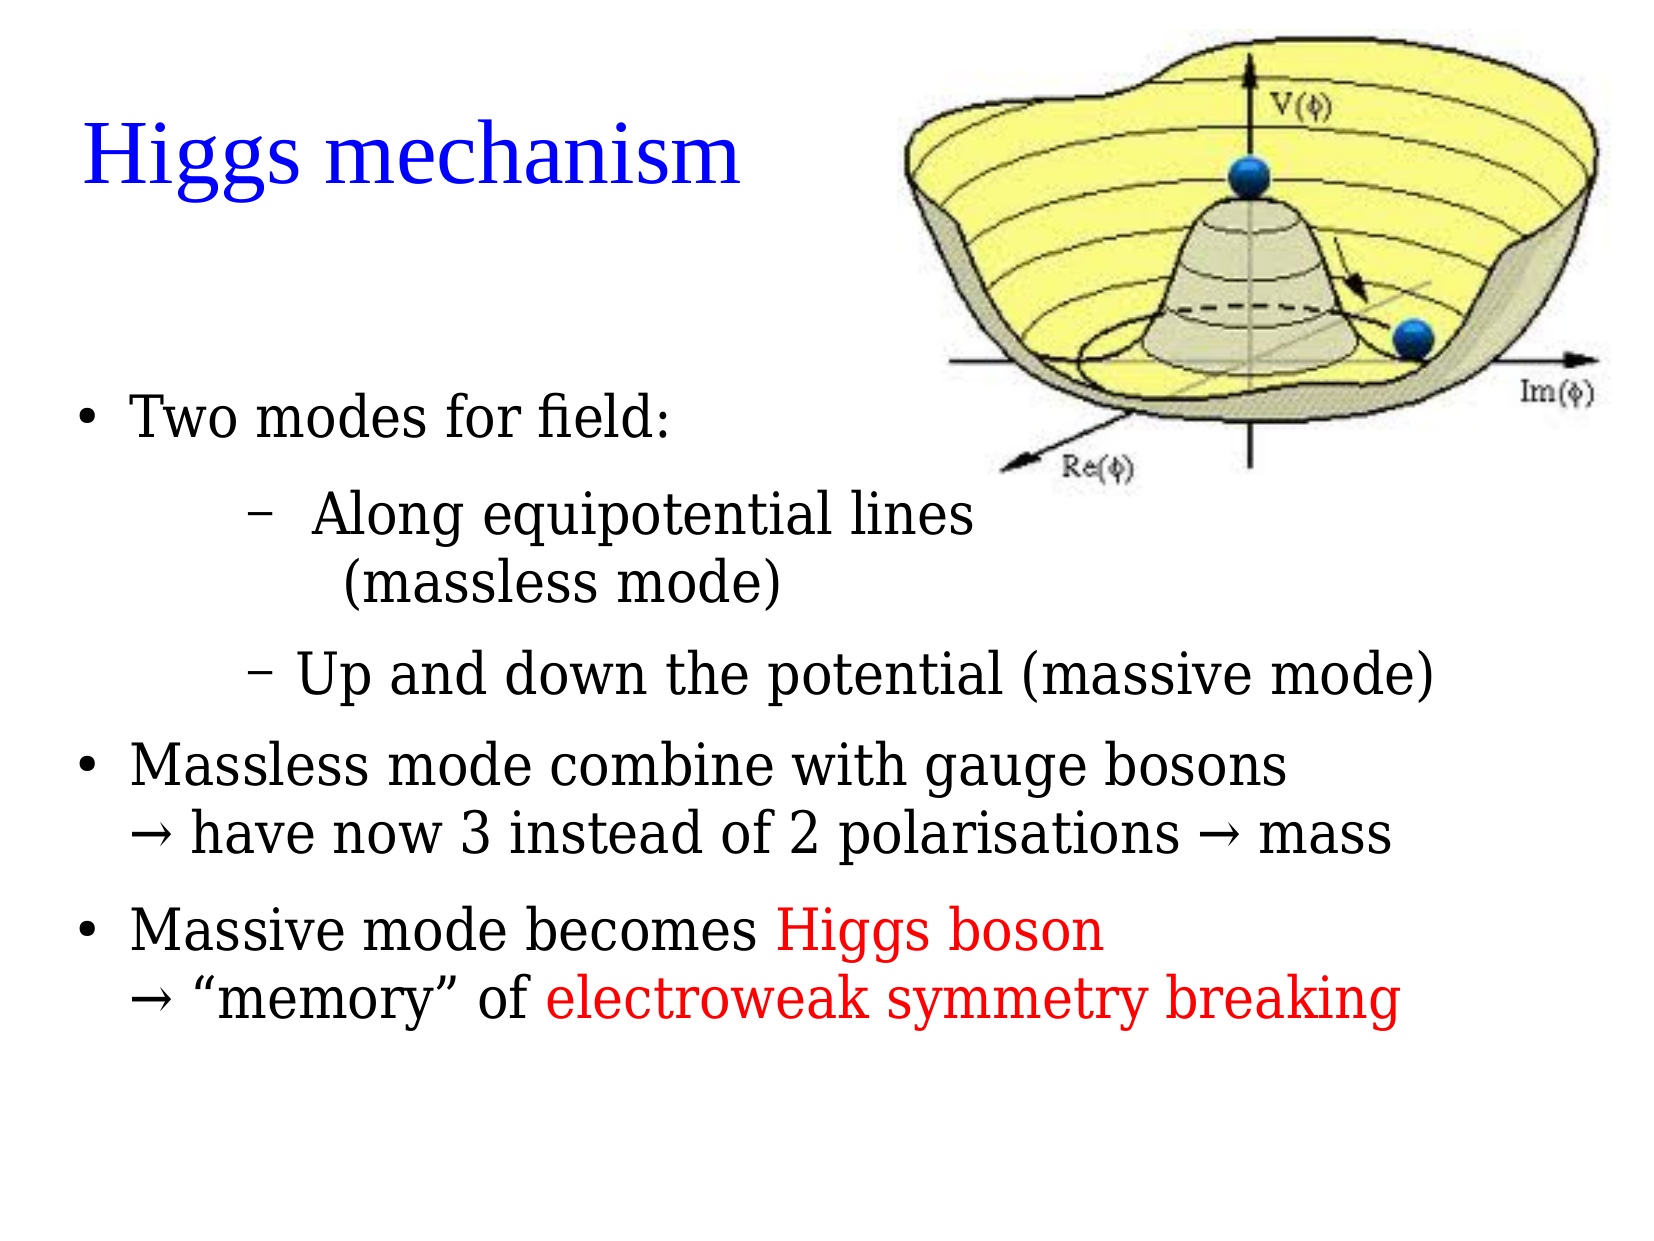

# Higgs mechanism
Two modes for field:
 Along equipotential lines 							(massless mode)
Up and down the potential (massive mode)
Massless mode combine with gauge bosons 	→ have now 3 instead of 2 polarisations → mass
Massive mode becomes Higgs boson → “memory” of electroweak symmetry breaking